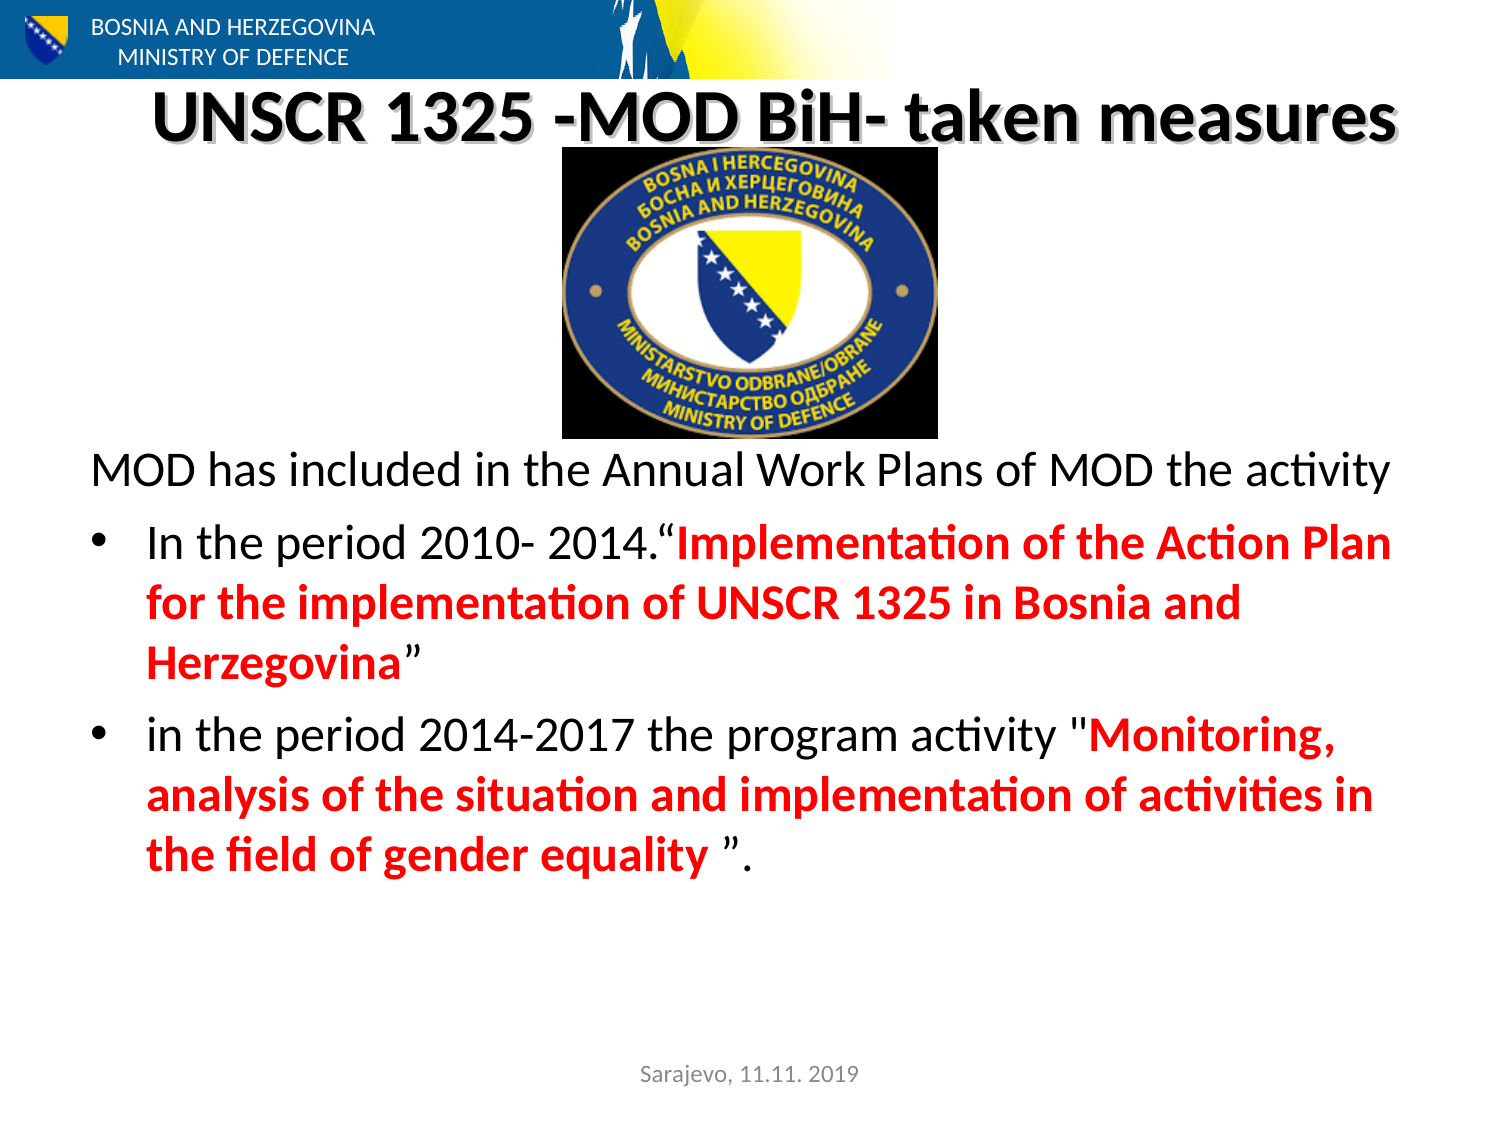

UNSCR 1325 -MOD BiH- taken measures
# MOD has included in the Annual Work Plans of MOD the activity
In the period 2010- 2014.“Implementation of the Action Plan for the implementation of UNSCR 1325 in Bosnia and Herzegovina”
in the period 2014-2017 the program activity "Monitoring, analysis of the situation and implementation of activities in the field of gender equality ”.
Sarajevo, 11.11. 2019